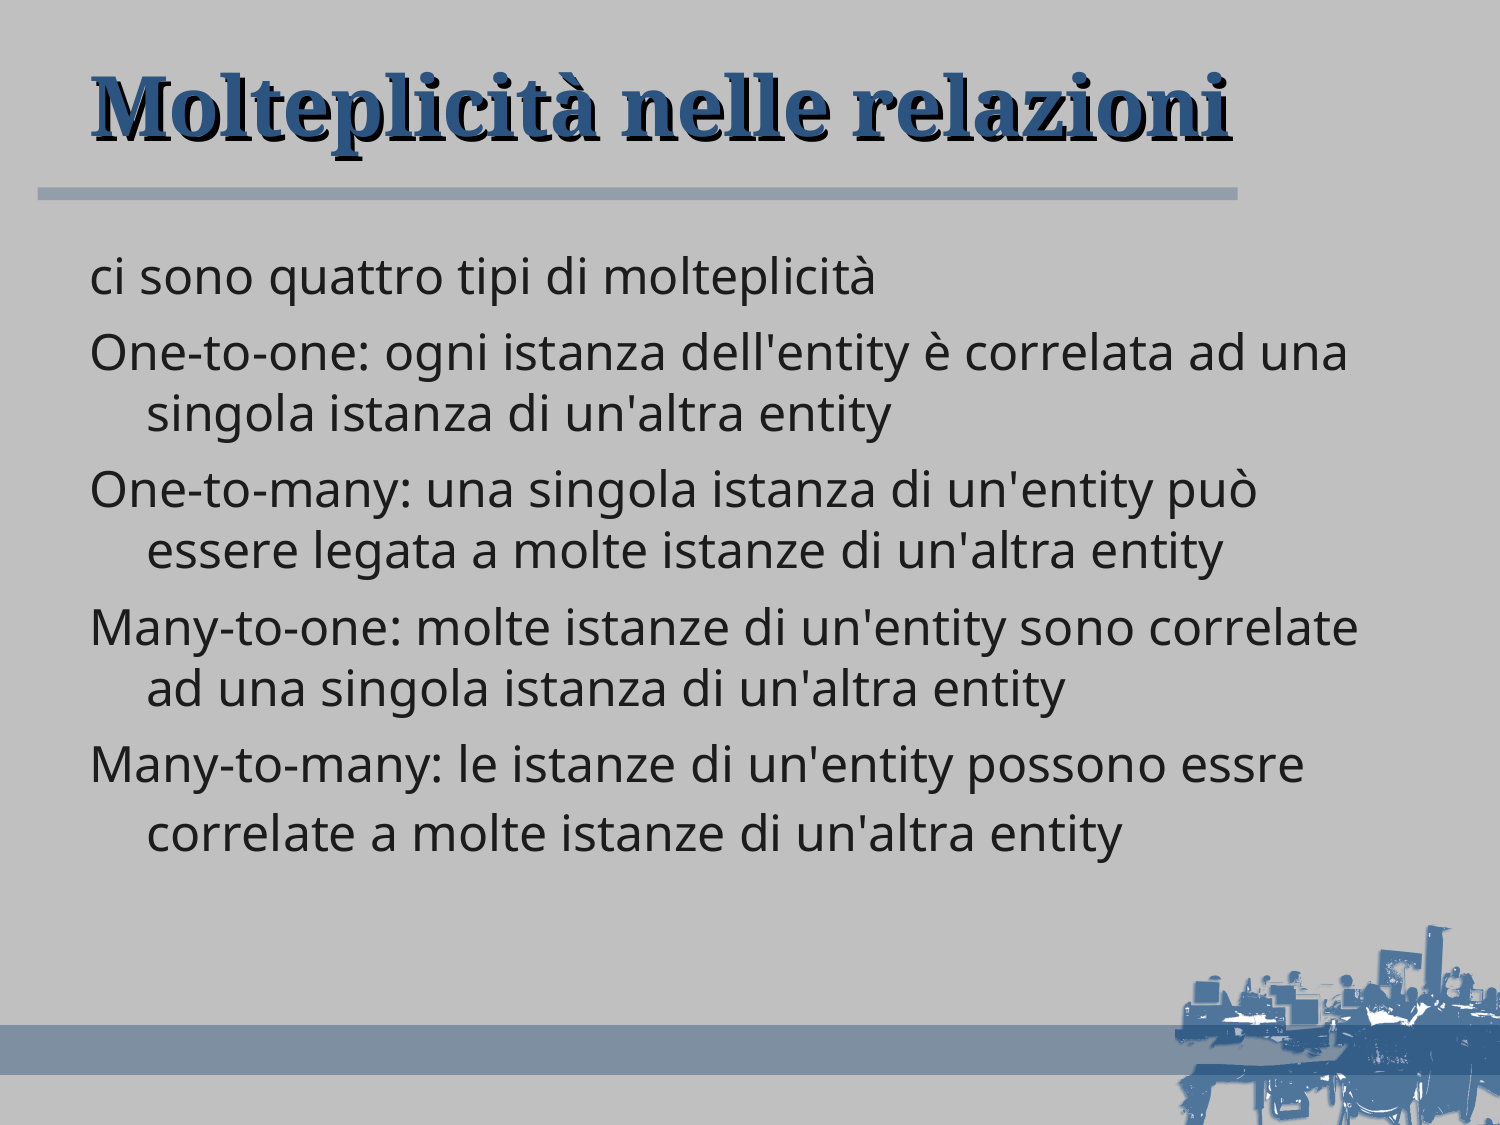

# Molteplicità nelle relazioni
ci sono quattro tipi di molteplicità
One-to-one: ogni istanza dell'entity è correlata ad una singola istanza di un'altra entity
One-to-many: una singola istanza di un'entity può essere legata a molte istanze di un'altra entity
Many-to-one: molte istanze di un'entity sono correlate ad una singola istanza di un'altra entity
Many-to-many: le istanze di un'entity possono essre correlate a molte istanze di un'altra entity